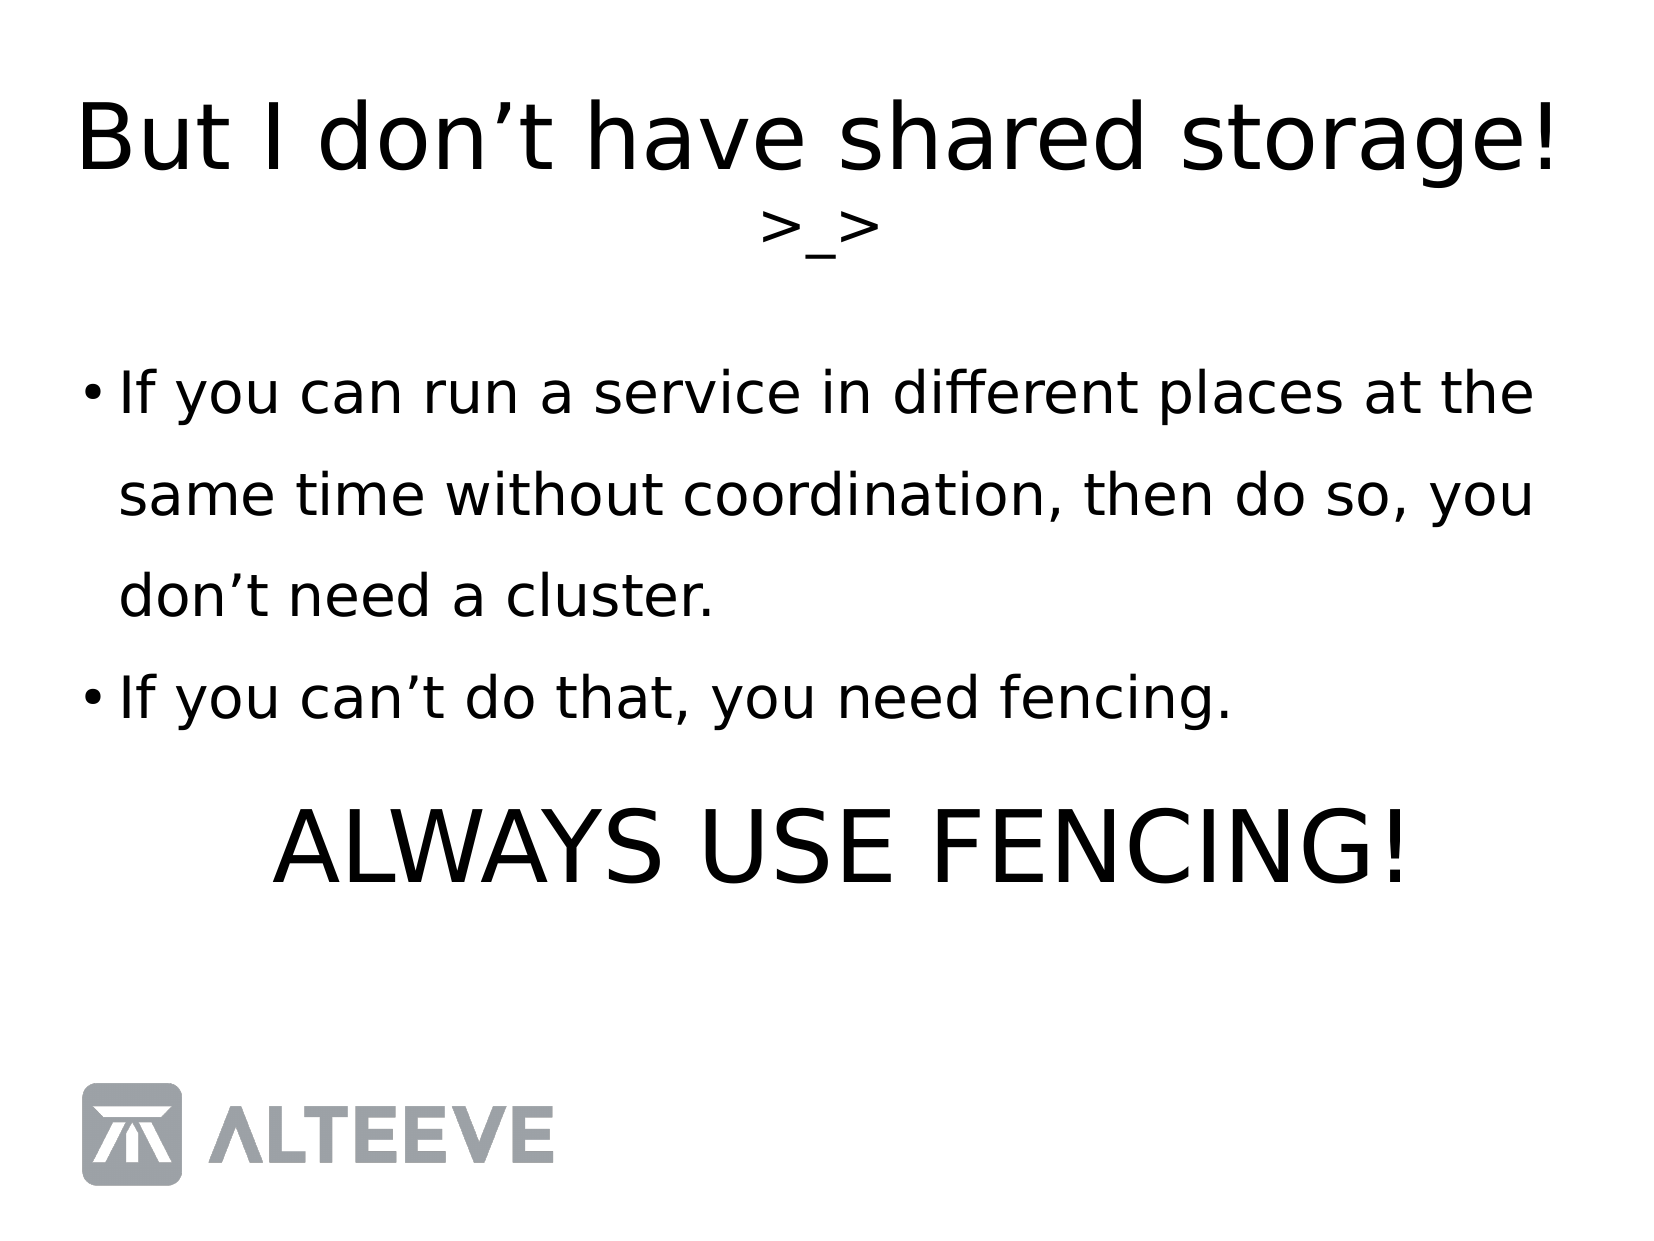

But I don’t have shared storage!
>_>
# If you can run a service in different places at the same time without coordination, then do so, you don’t need a cluster.
If you can’t do that, you need fencing.
ALWAYS USE FENCING!